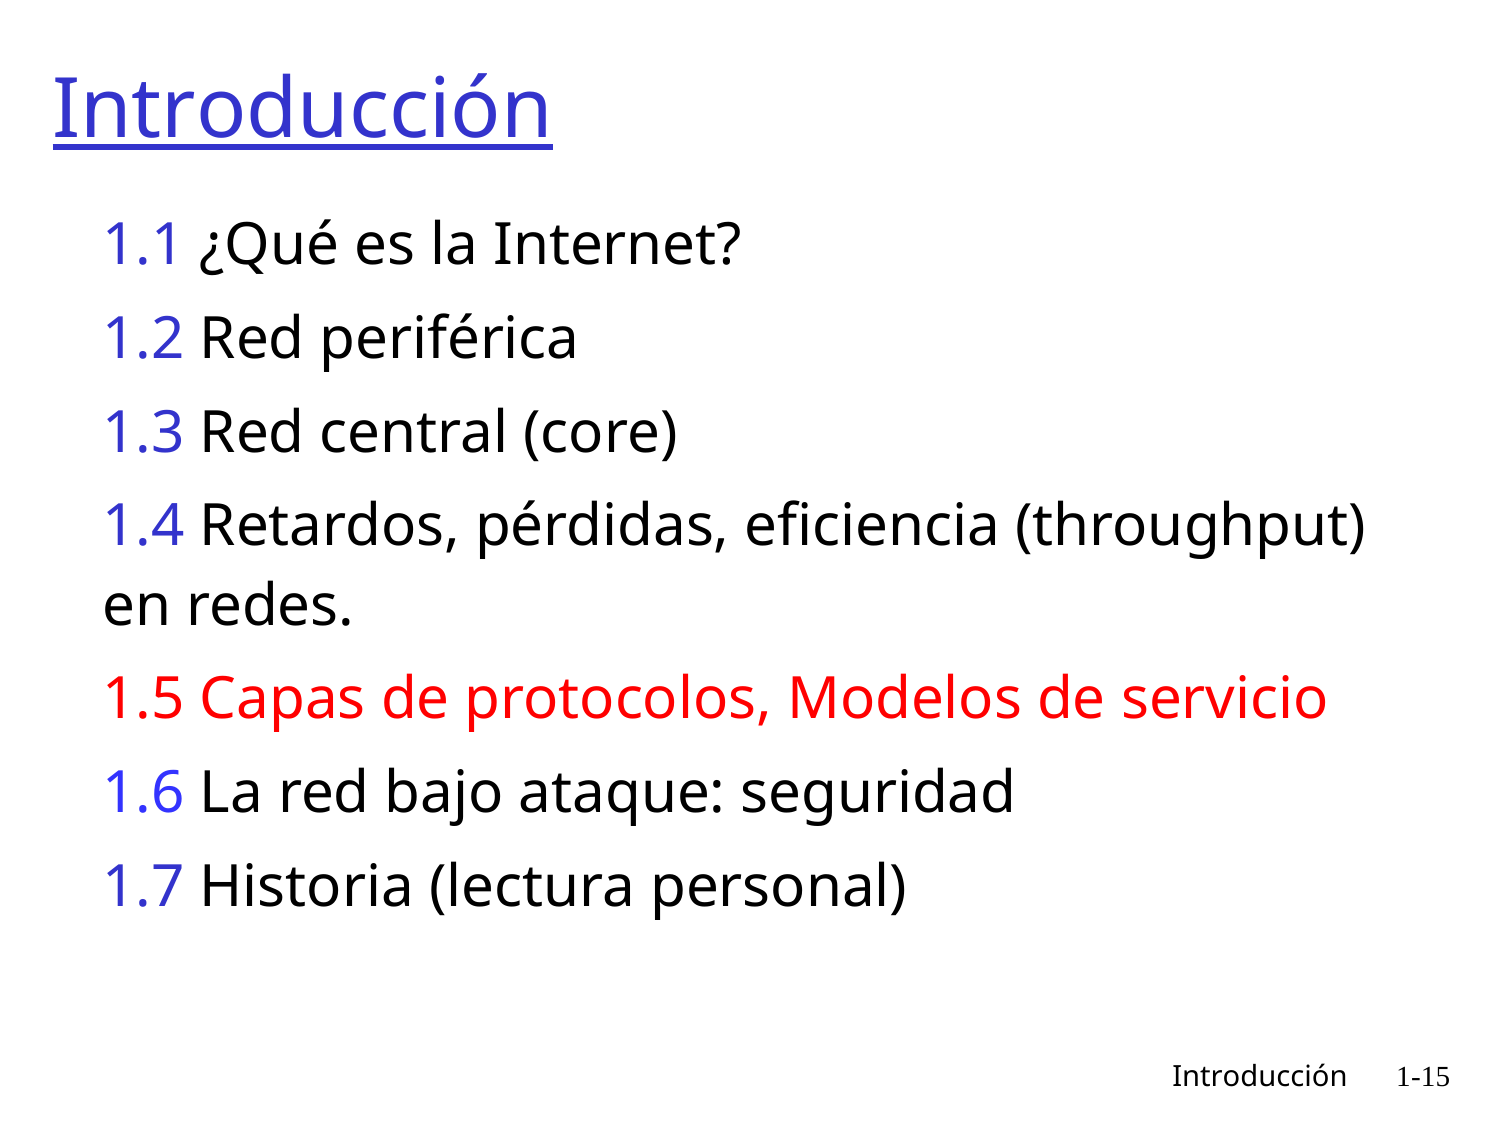

# Introducción
1.1 ¿Qué es la Internet?
1.2 Red periférica
1.3 Red central (core)
1.4 Retardos, pérdidas, eficiencia (throughput) en redes.
1.5 Capas de protocolos, Modelos de servicio
1.6 La red bajo ataque: seguridad
1.7 Historia (lectura personal)
 Introducción